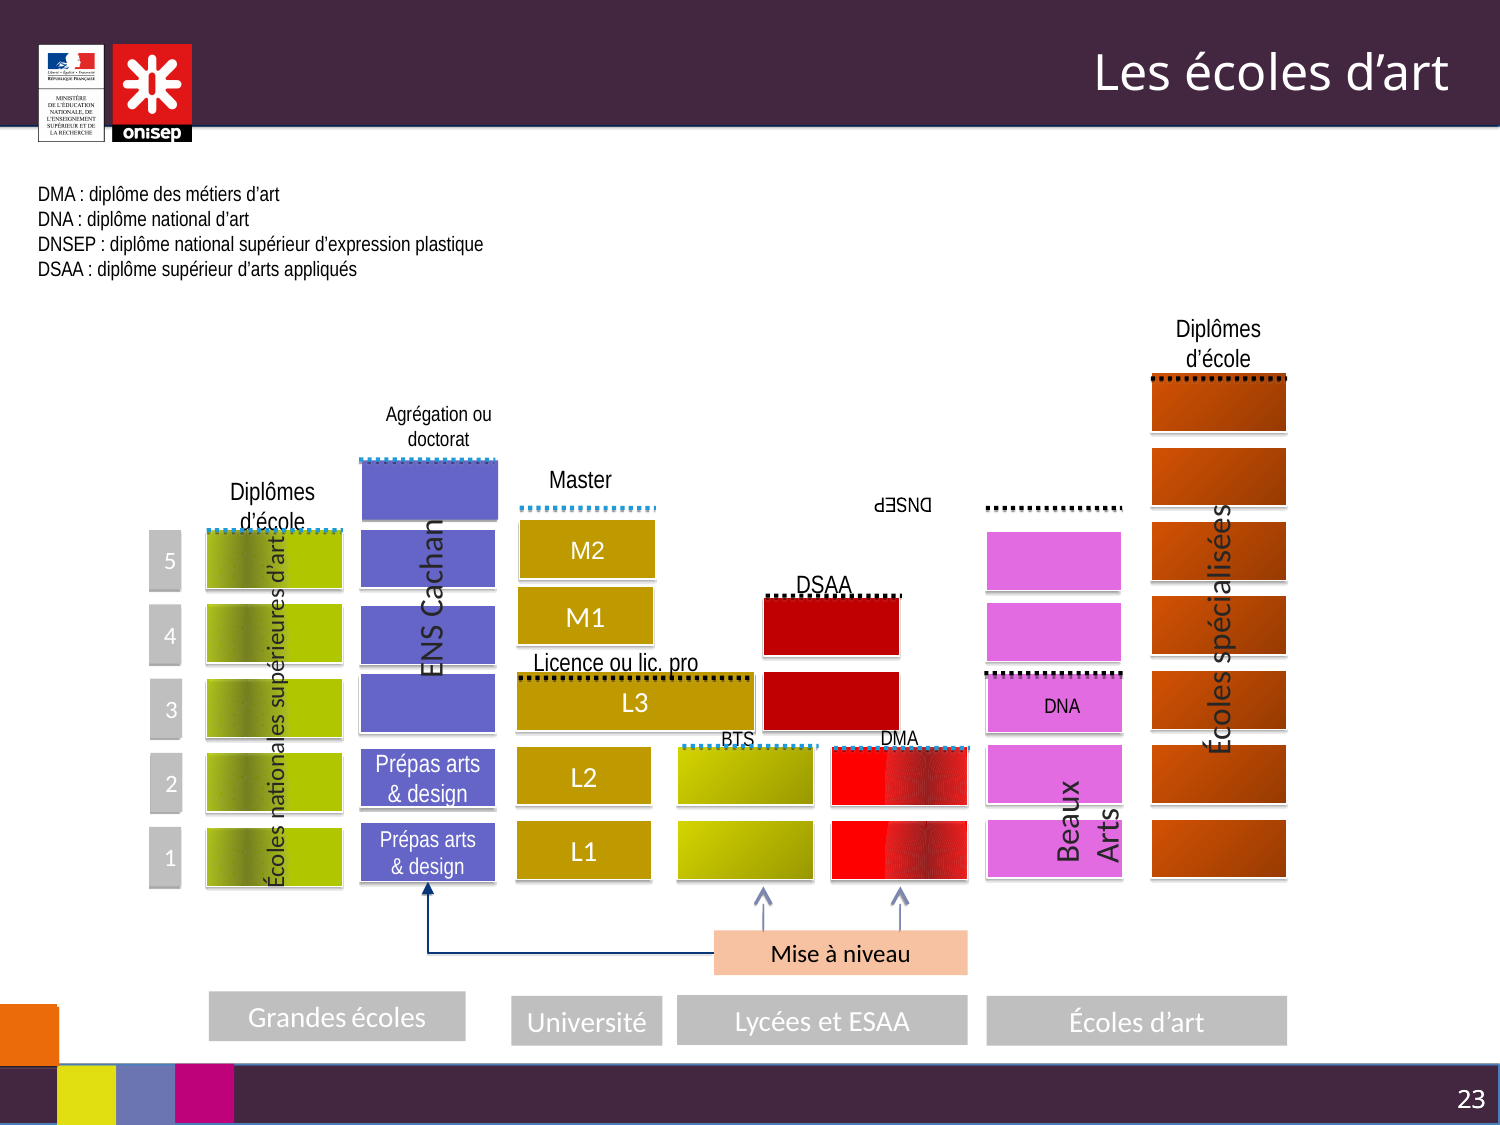

5/3 – Les classes prépa
 Les écoles d’art
DMA : diplôme des métiers d’art
DNA : diplôme national d’art
DNSEP : diplôme national supérieur d’expression plastique
DSAA : diplôme supérieur d’arts appliqués
Diplômes d’école
Agrégation ou doctorat
Master
DNSEP
Diplômes d’école
M2
5
Écoles spécialisées
DSAA
ENS Cachan
M1
4
Licence ou lic. pro
L3
3
Écoles nationales supérieures d’art
DNA
DMA
BTS
L2
Prépas arts & design
2
Beaux Arts
L1
Prépas arts & design
1
Mise à niveau
Grandes écoles
Lycées et ESAA
Université
Écoles d’art